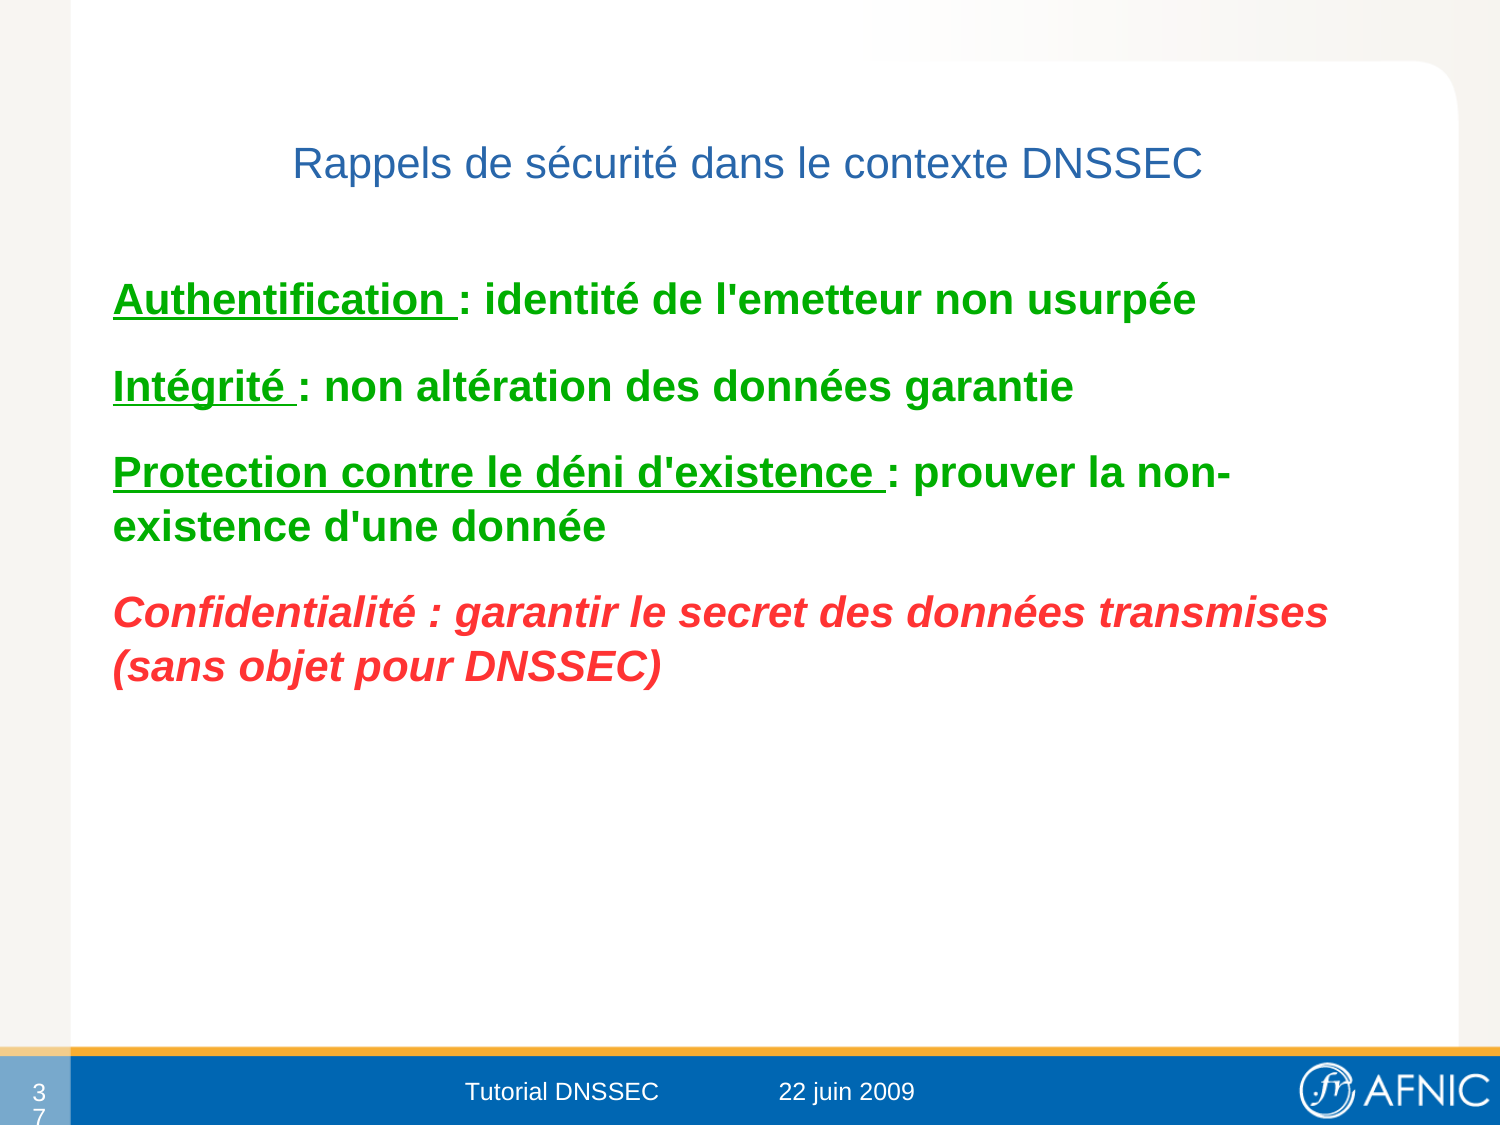

# Rappels de sécurité dans le contexte DNSSEC
Authentification : identité de l'emetteur non usurpée
Intégrité : non altération des données garantie
Protection contre le déni d'existence : prouver la non-existence d'une donnée
Confidentialité : garantir le secret des données transmises (sans objet pour DNSSEC)